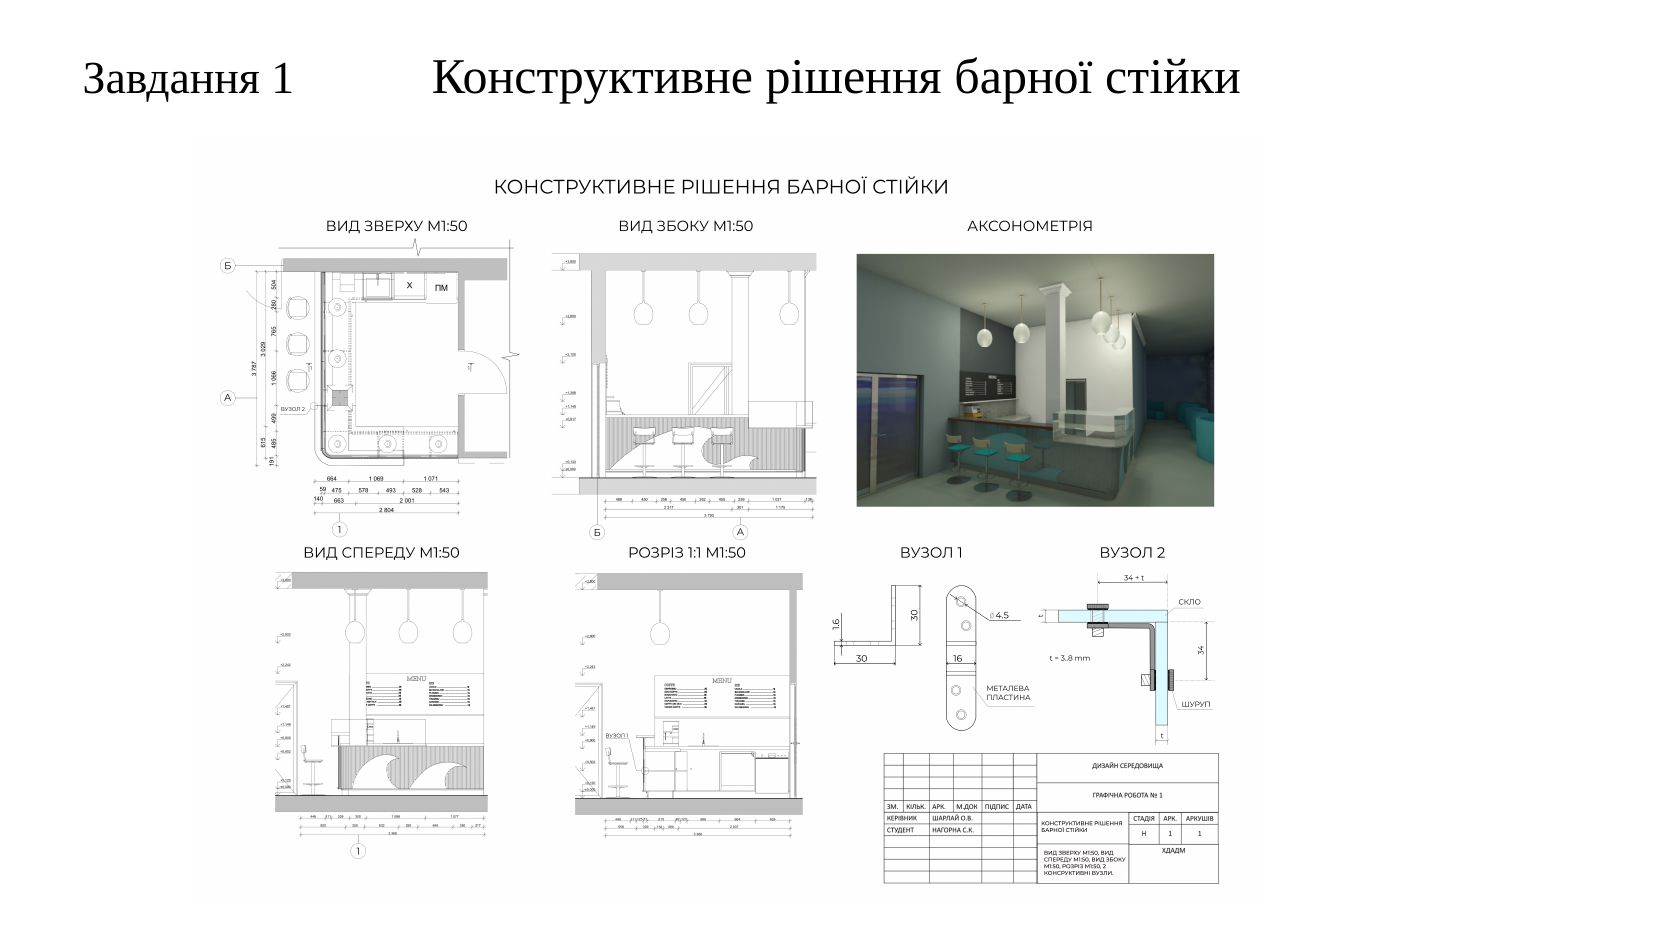

# Завдання 1 Конструктивне рішення барної стійки